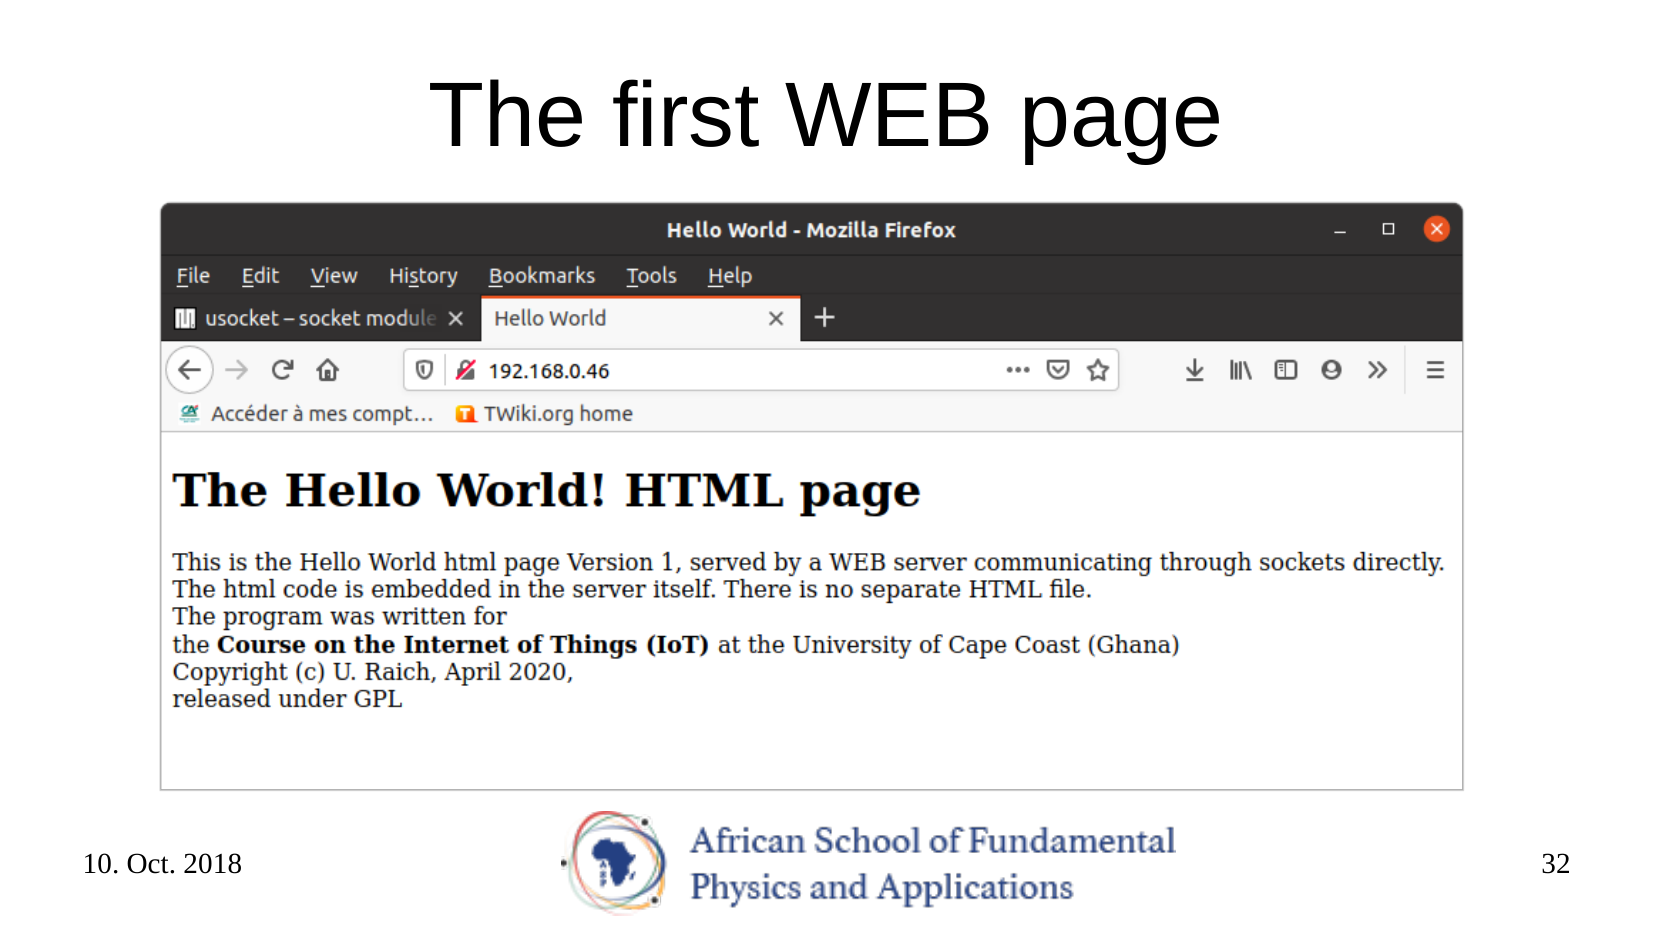

# The first WEB page
10. Oct. 2018
32